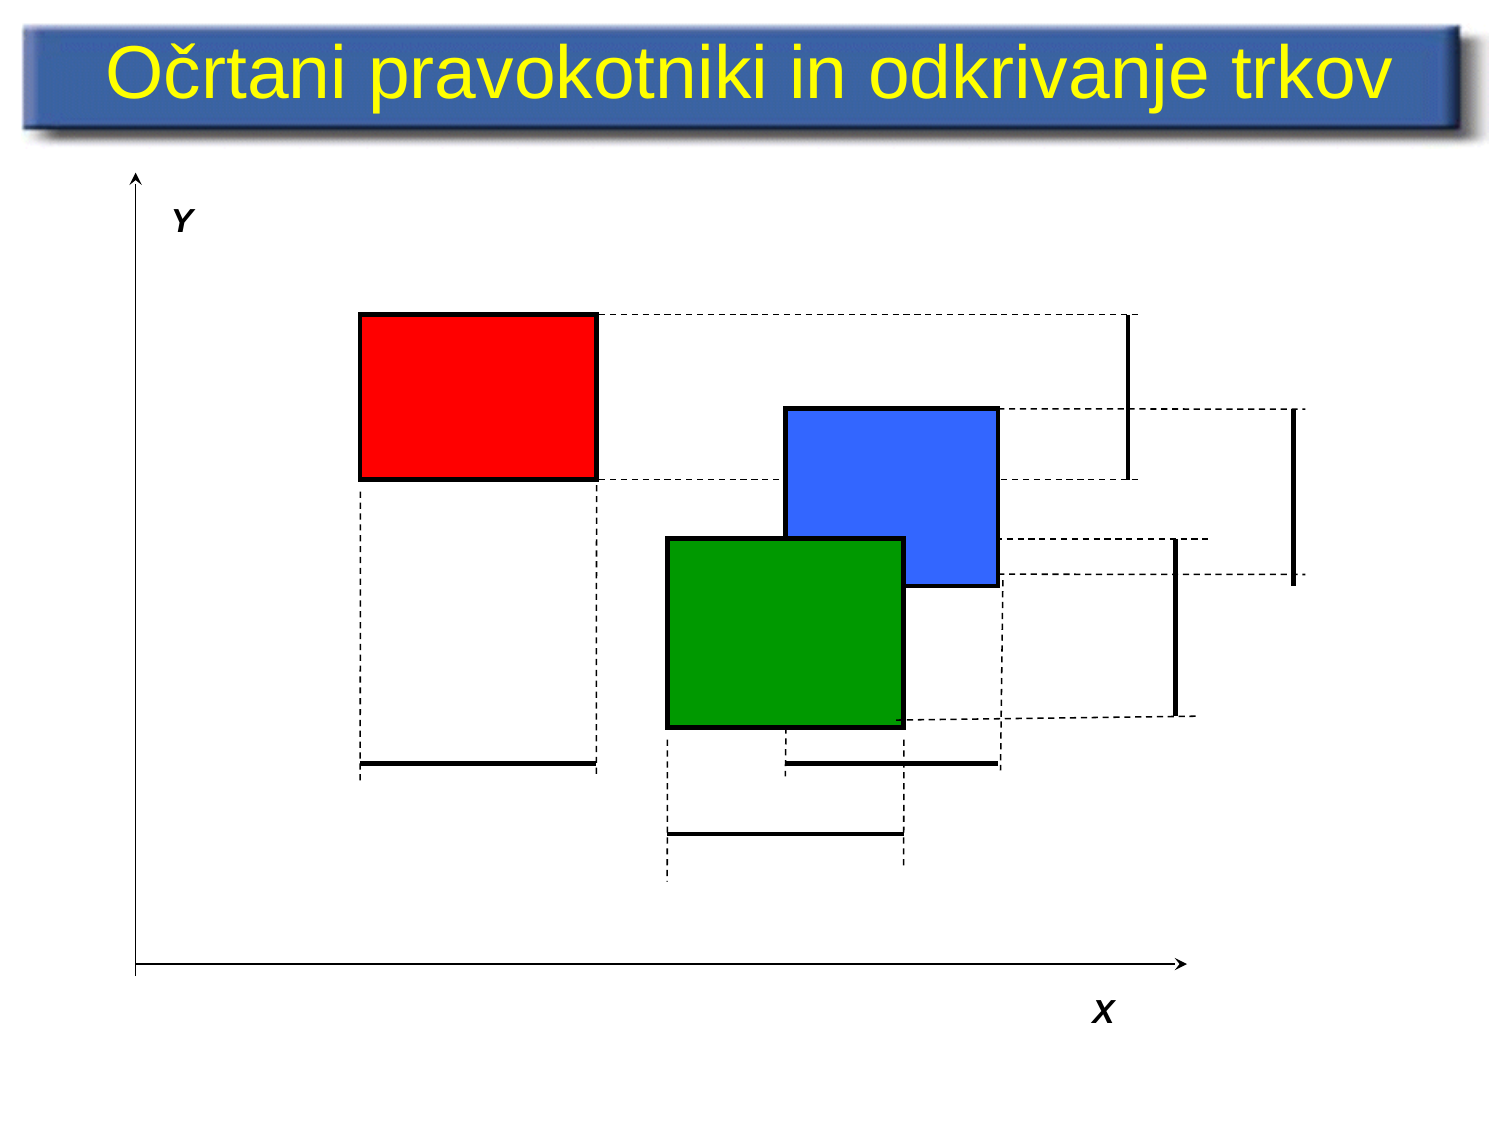

# Očrtani pravokotniki in odkrivanje trkov
Y
X